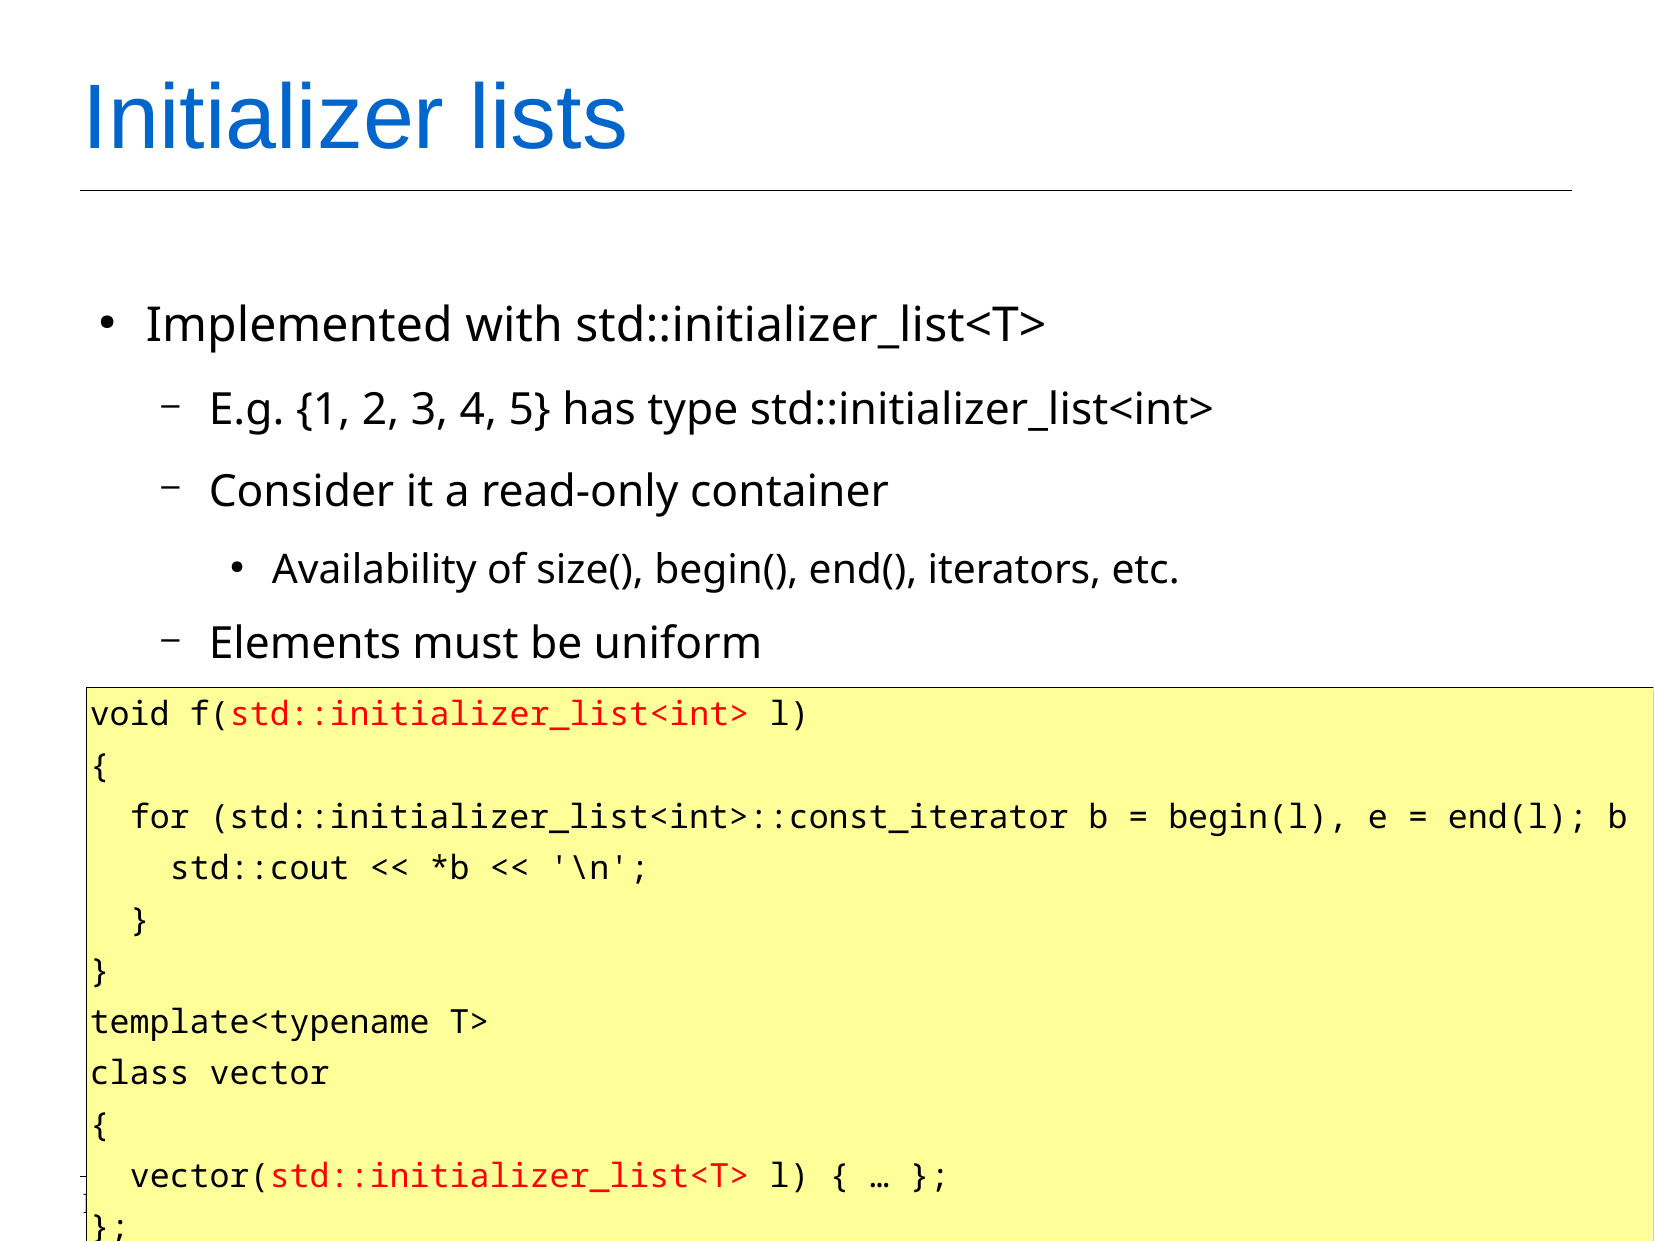

# Initializer lists
Implemented with std::initializer_list<T>
E.g. {1, 2, 3, 4, 5} has type std::initializer_list<int>
Consider it a read-only container
Availability of size(), begin(), end(), iterators, etc.
Elements must be uniform
void f(std::initializer_list<int> l)
{
 for (std::initializer_list<int>::const_iterator b = begin(l), e = end(l); b != e; ++b) {
 std::cout << *b << '\n';
 }
}
template<typename T>
class vector
{
 vector(std::initializer_list<T> l) { … };
};
F. Giacomini
Efficient C++ Coding
8